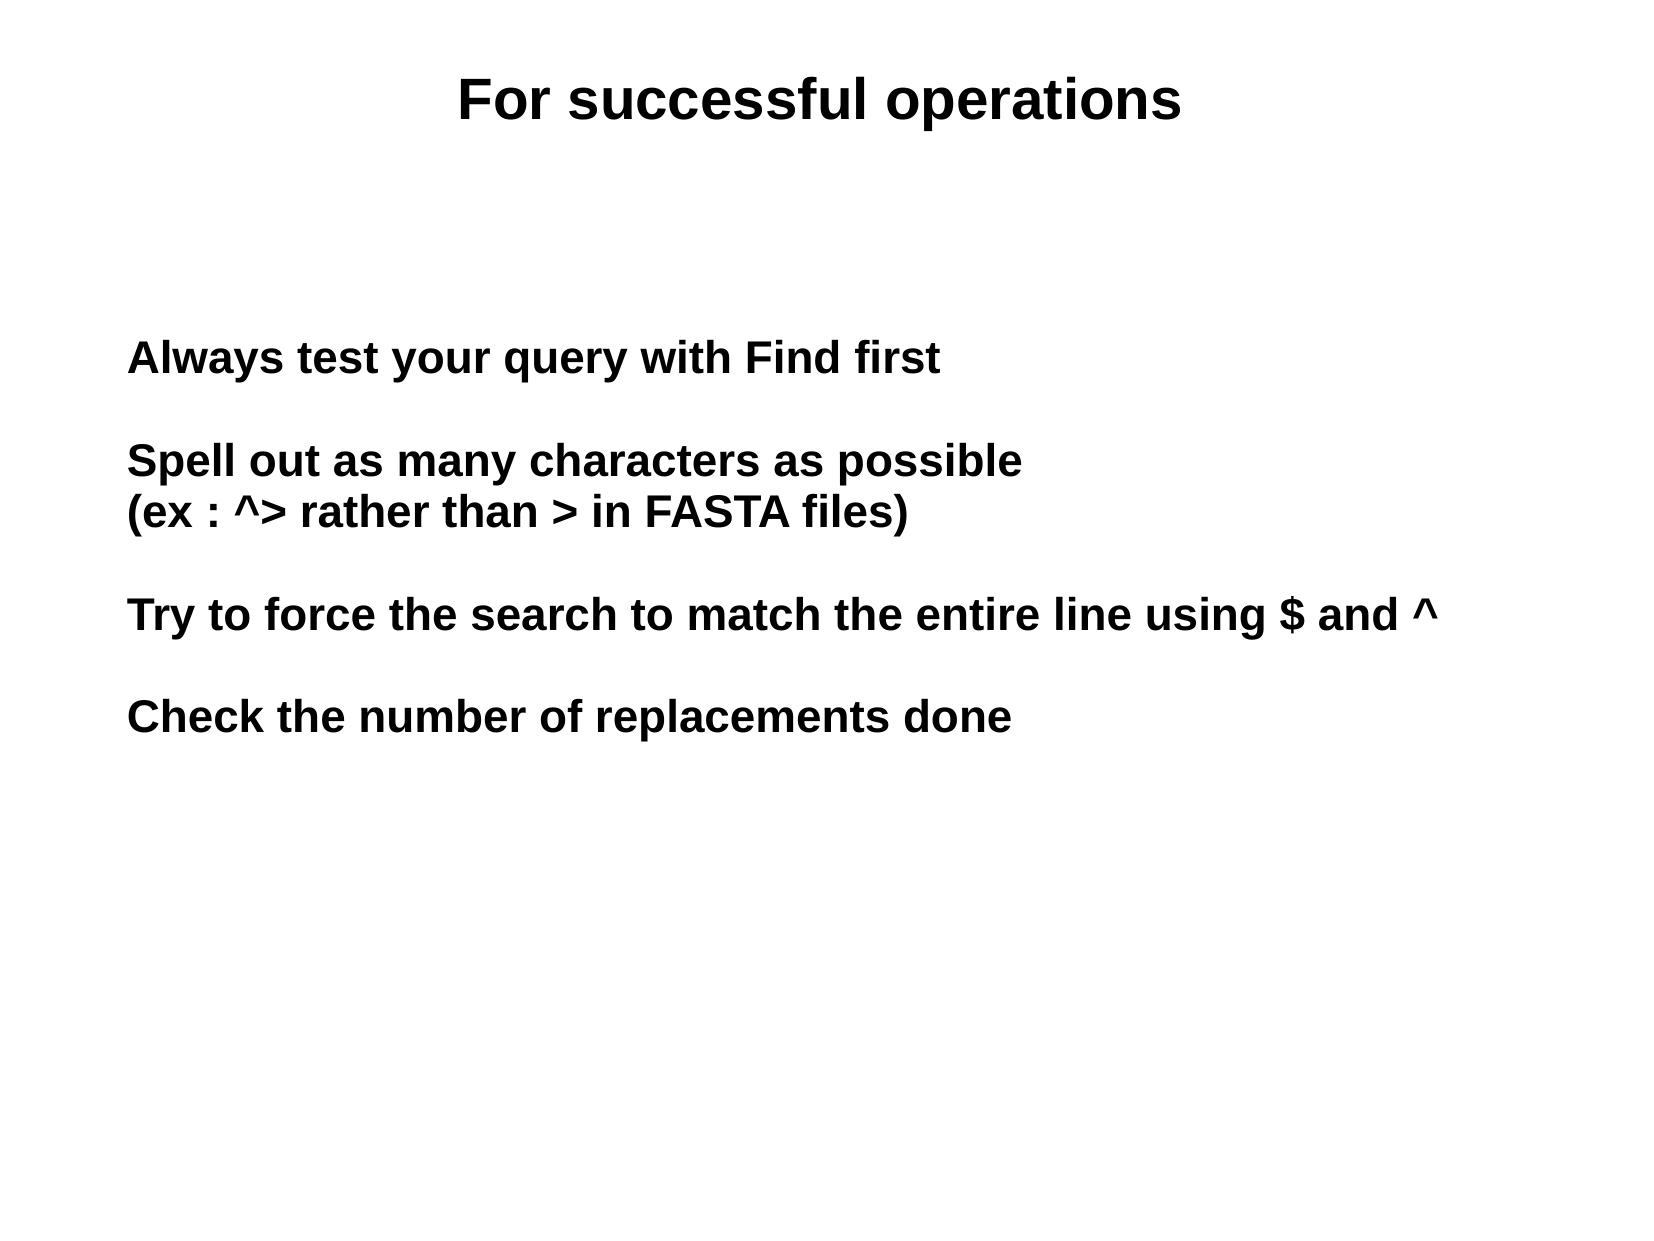

For successful operations
Always test your query with Find first
Spell out as many characters as possible
(ex : ^> rather than > in FASTA files)
Try to force the search to match the entire line using $ and ^
Check the number of replacements done